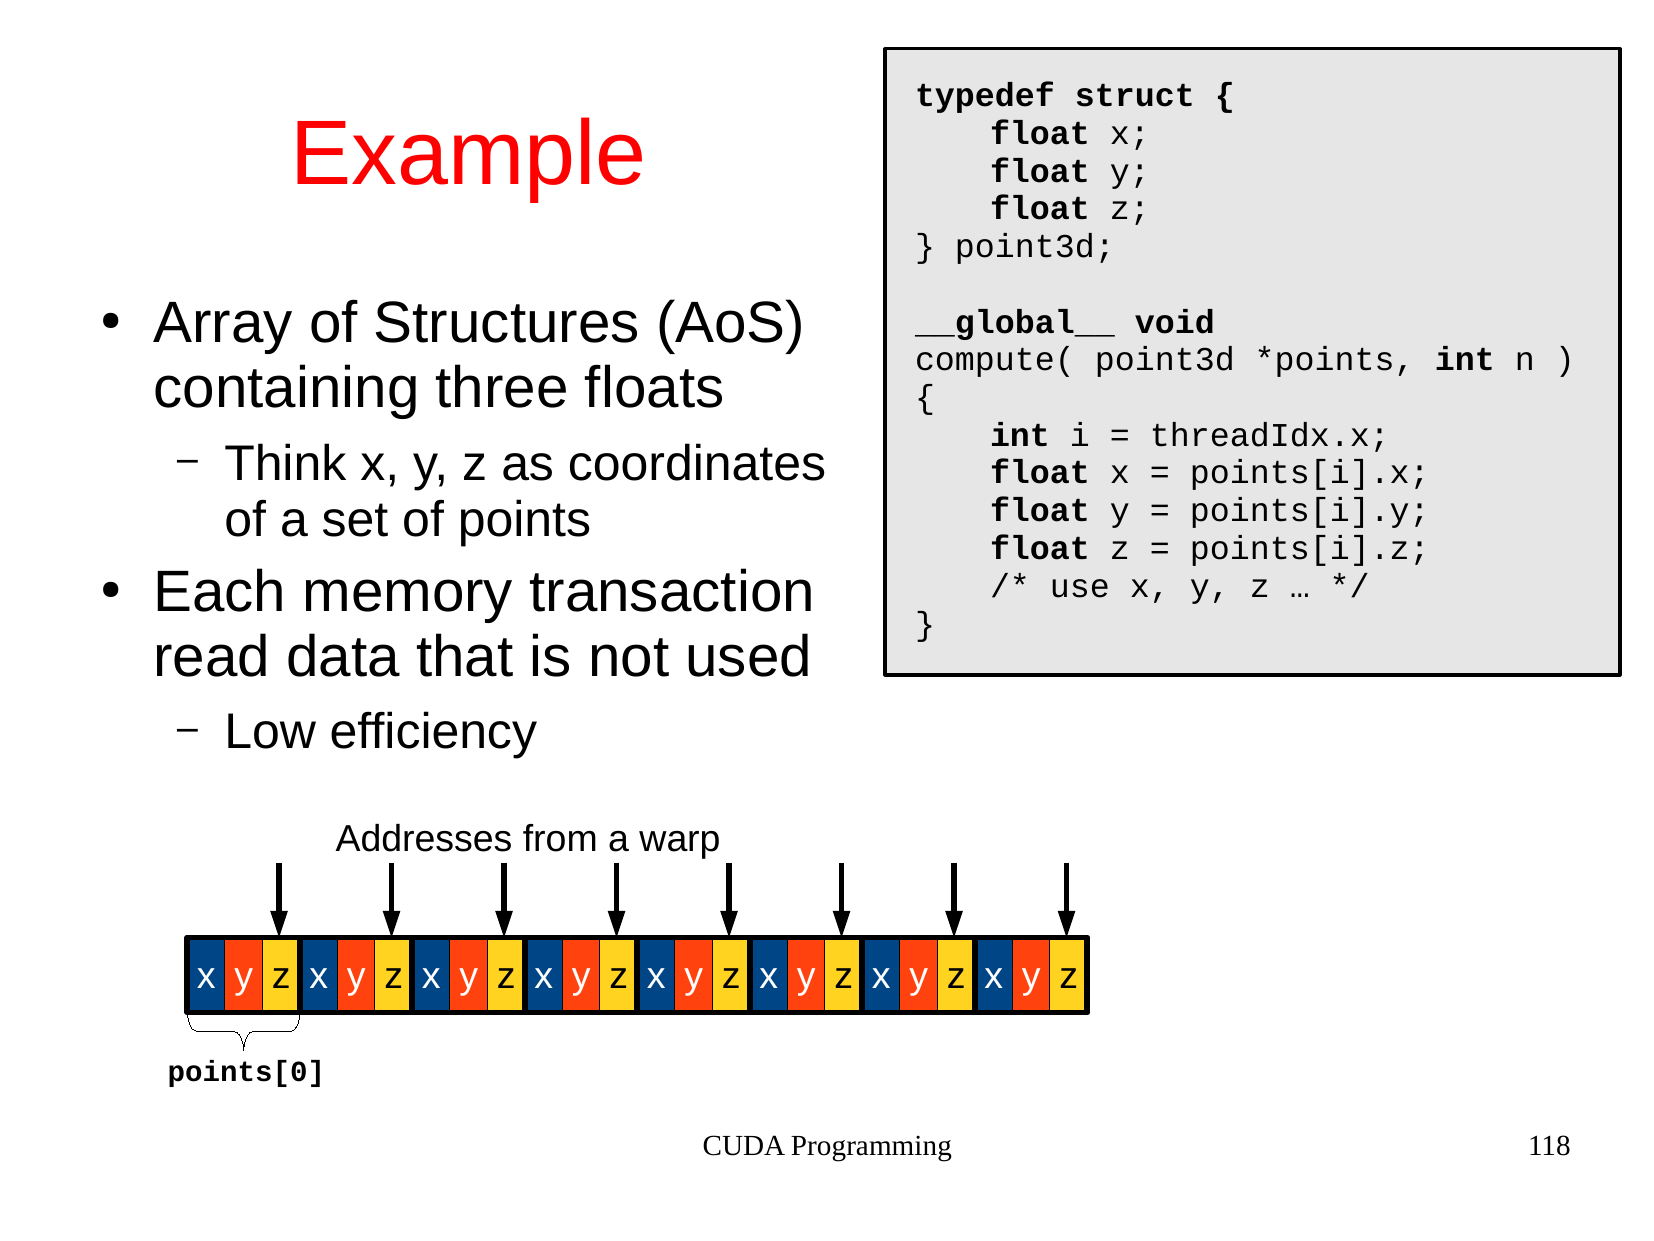

typedef struct {
	float x;
	float y;
	float z;
} point3d;
__global__ void
compute( point3d *points, int n )
{
	int i = threadIdx.x;
	float x = points[i].x;
	float y = points[i].y;
	float z = points[i].z;
	/* use x, y, z … */
}
# Example
Array of Structures (AoS) containing three floats
Think x, y, z as coordinates of a set of points
Each memory transaction read data that is not used
Low efficiency
Addresses from a warp
x
y
z
x
y
z
x
y
z
x
y
z
x
y
z
x
y
z
x
y
z
x
y
z
points[0]
CUDA Programming
118